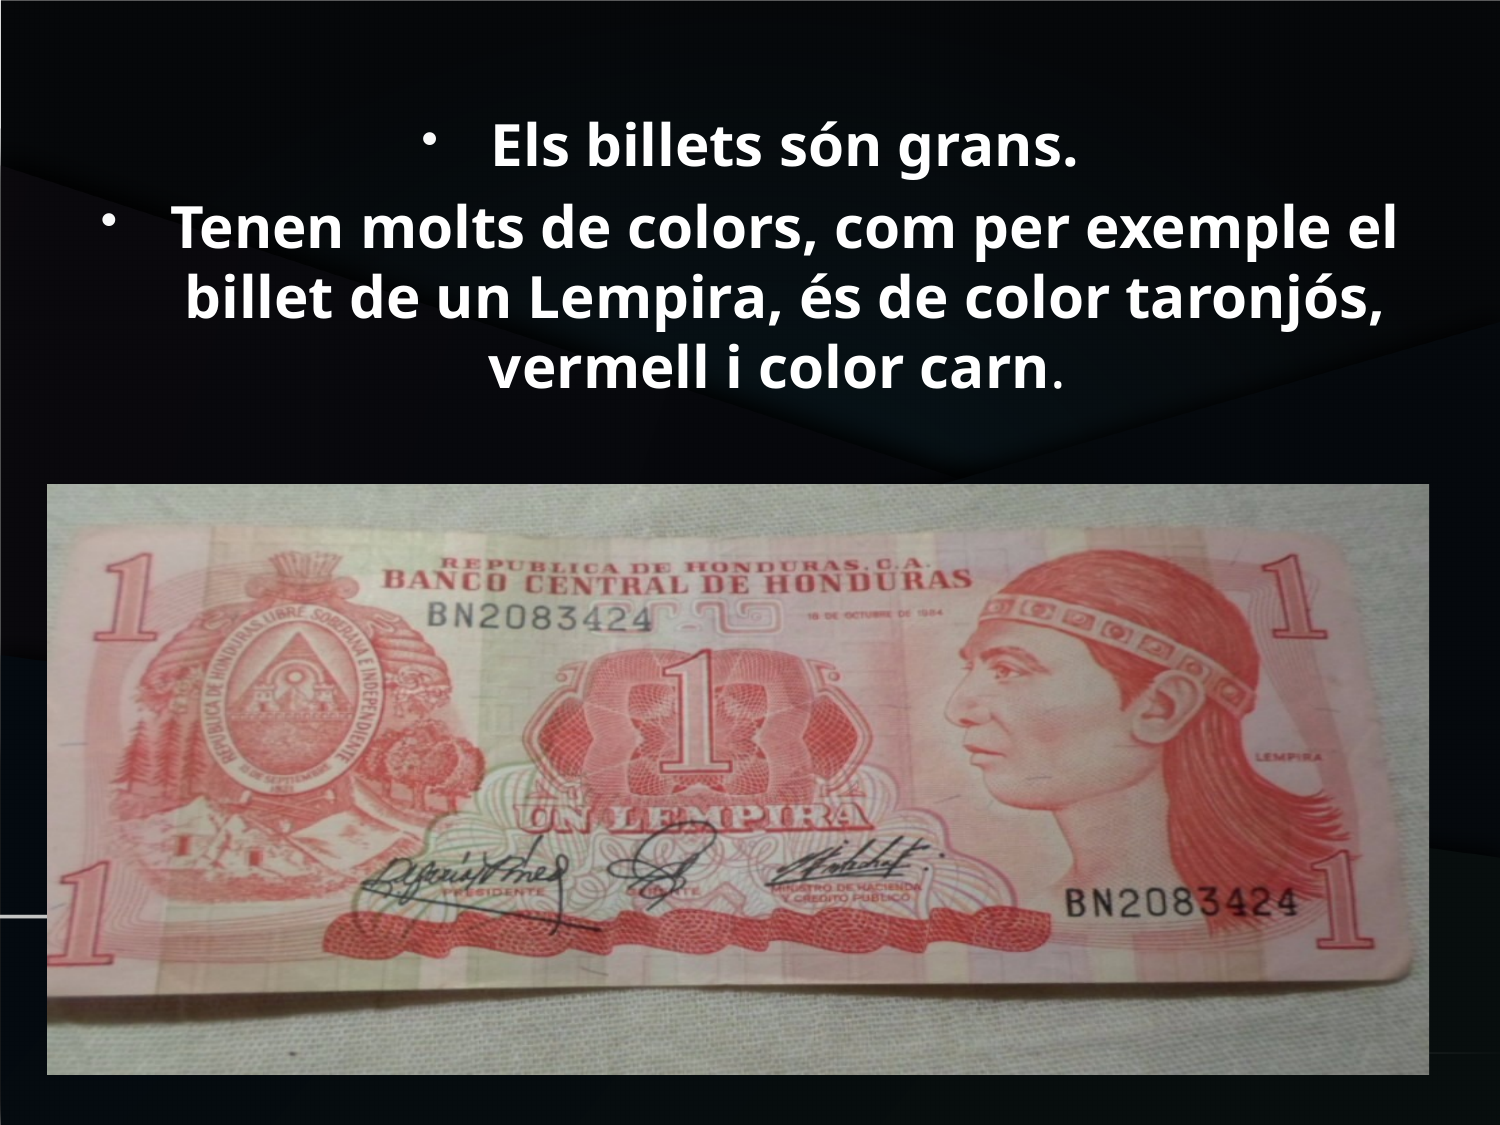

# Els billets són grans.
Tenen molts de colors, com per exemple el billet de un Lempira, és de color taronjós, vermell i color carn.